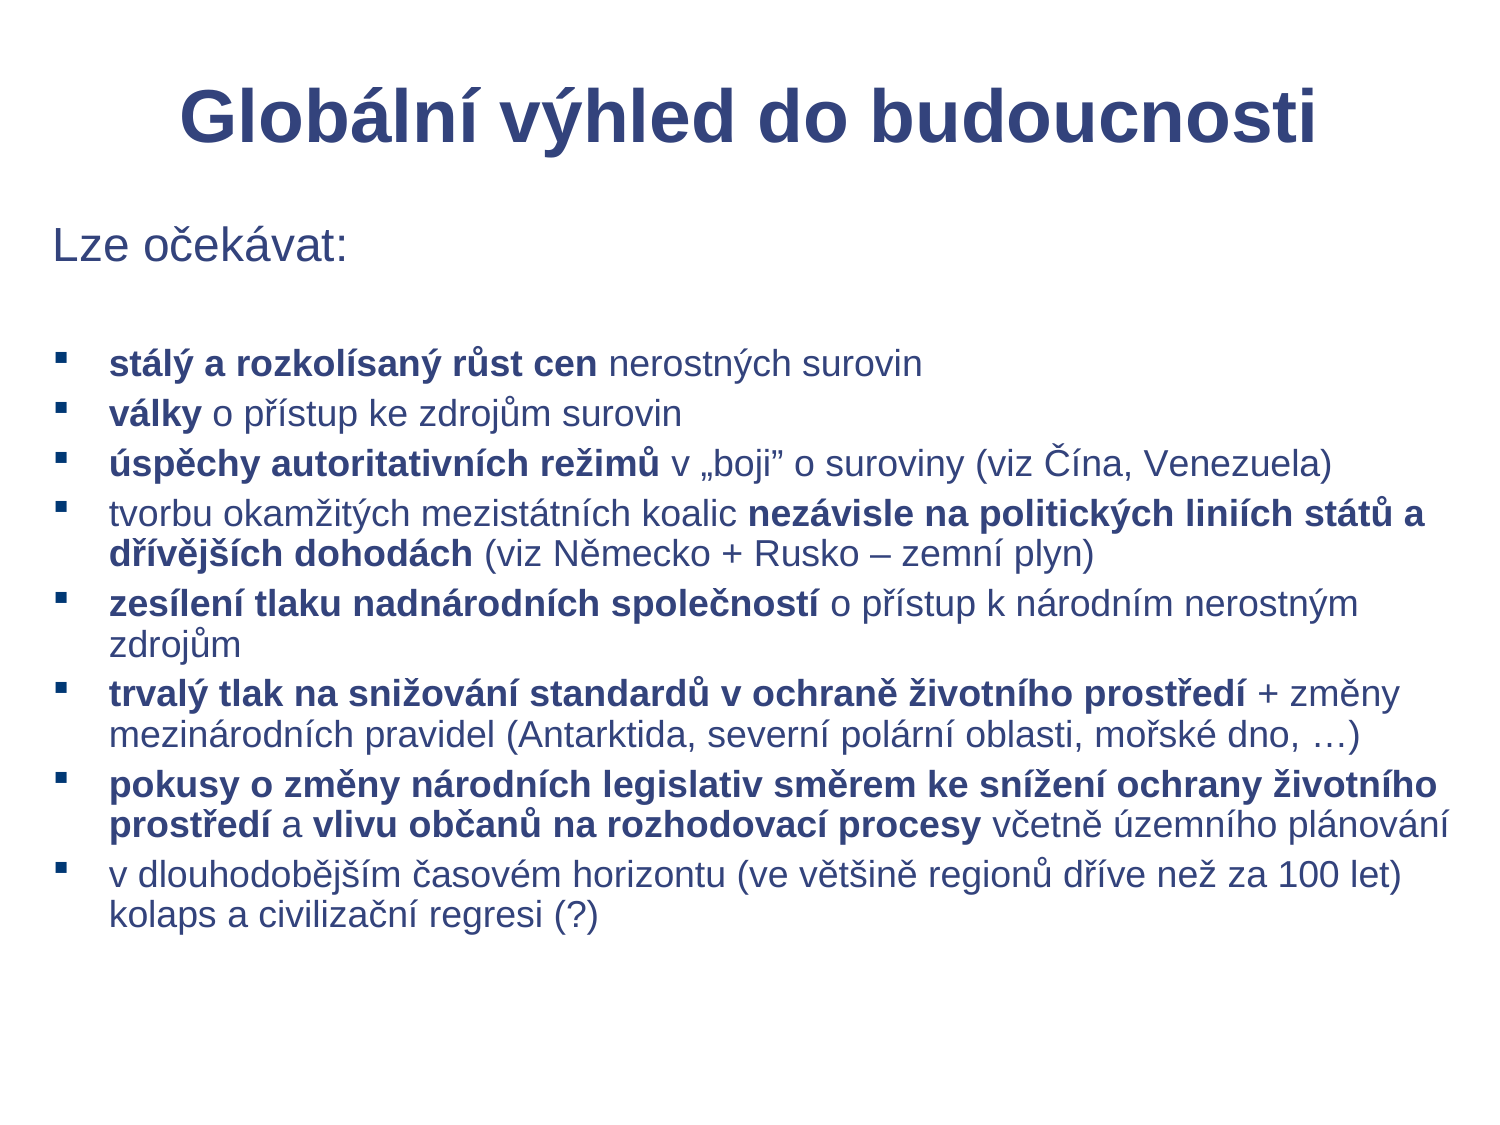

# Globální výhled do budoucnosti
Lze očekávat:
stálý a rozkolísaný růst cen nerostných surovin
války o přístup ke zdrojům surovin
úspěchy autoritativních režimů v „boji” o suroviny (viz Čína, Venezuela)
tvorbu okamžitých mezistátních koalic nezávisle na politických liniích států a dřívějších dohodách (viz Německo + Rusko – zemní plyn)
zesílení tlaku nadnárodních společností o přístup k národním nerostným zdrojům
trvalý tlak na snižování standardů v ochraně životního prostředí + změny mezinárodních pravidel (Antarktida, severní polární oblasti, mořské dno, …)
pokusy o změny národních legislativ směrem ke snížení ochrany životního prostředí a vlivu občanů na rozhodovací procesy včetně územního plánování
v dlouhodobějším časovém horizontu (ve většině regionů dříve než za 100 let) kolaps a civilizační regresi (?)